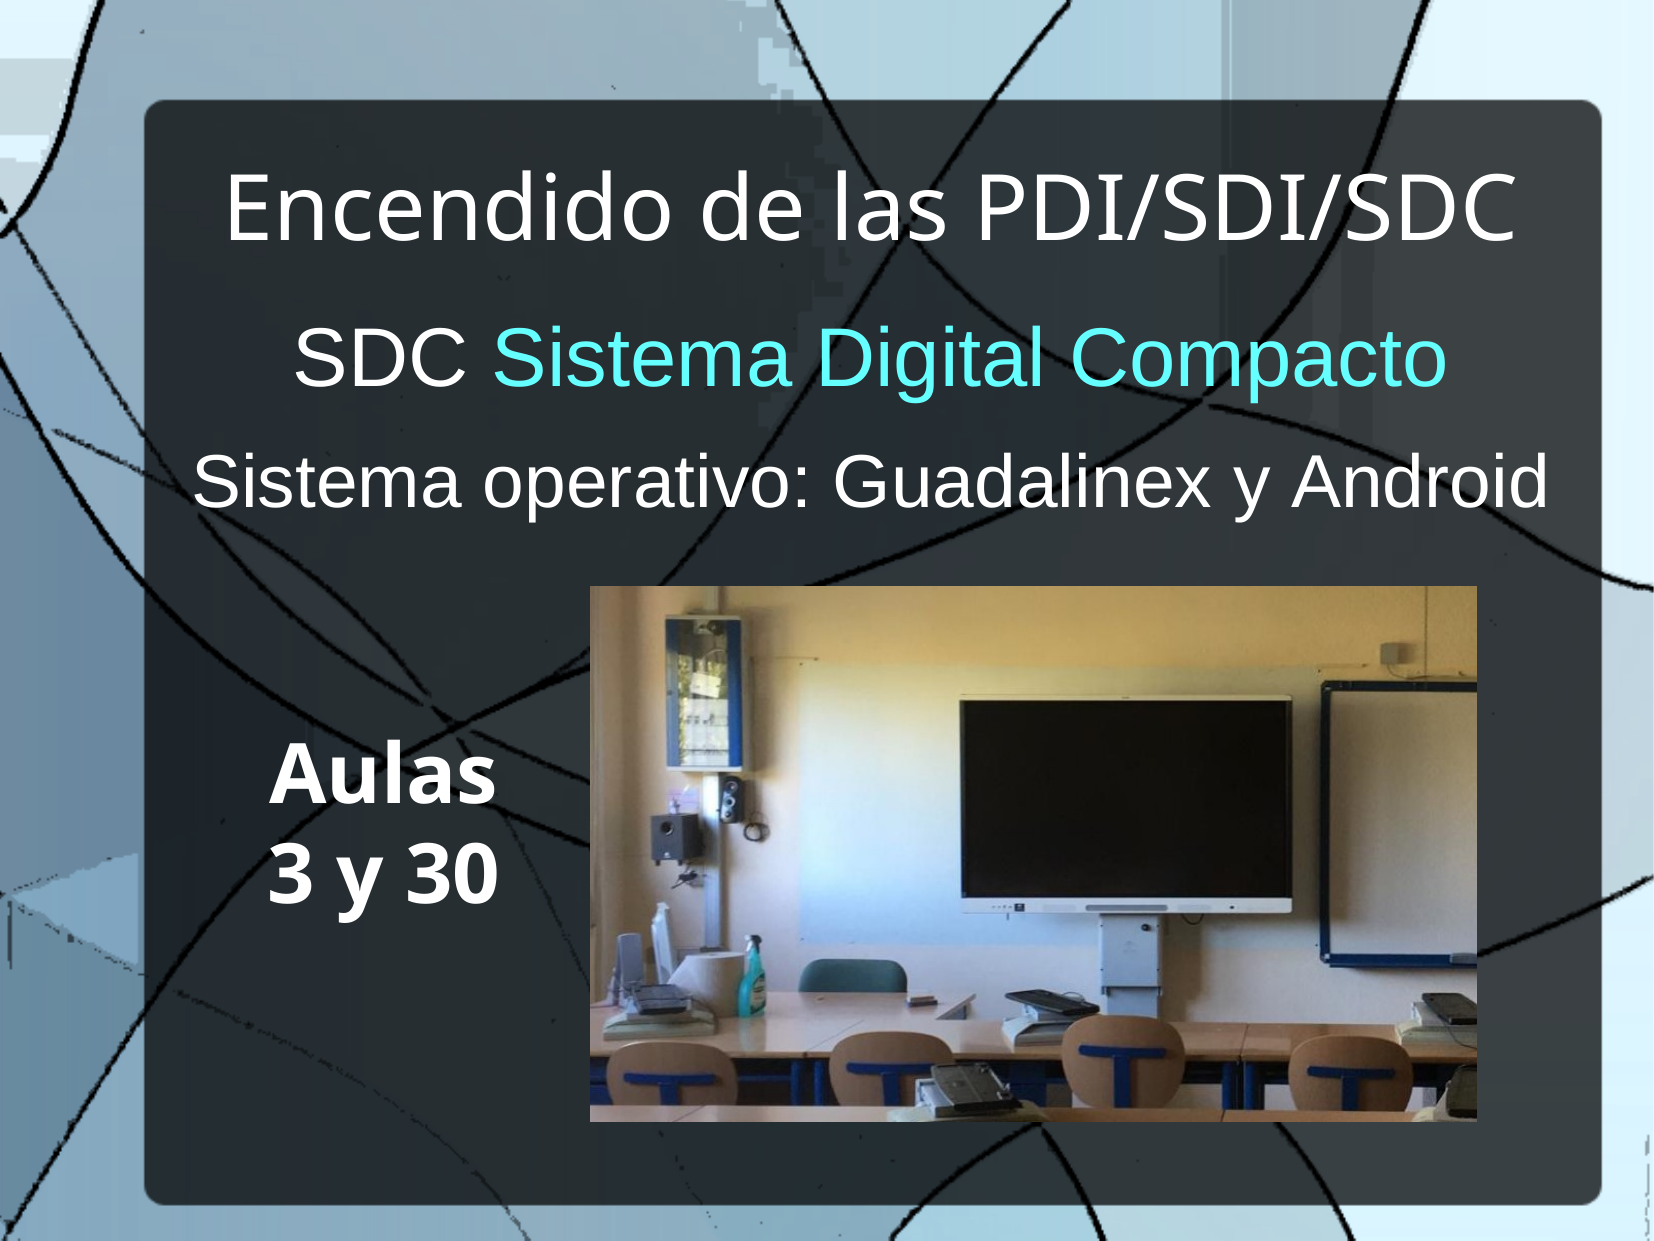

# Encendido de las PDI/SDI/SDC
SDC Sistema Digital Compacto
Sistema operativo: Guadalinex y Android
Aulas 3 y 30